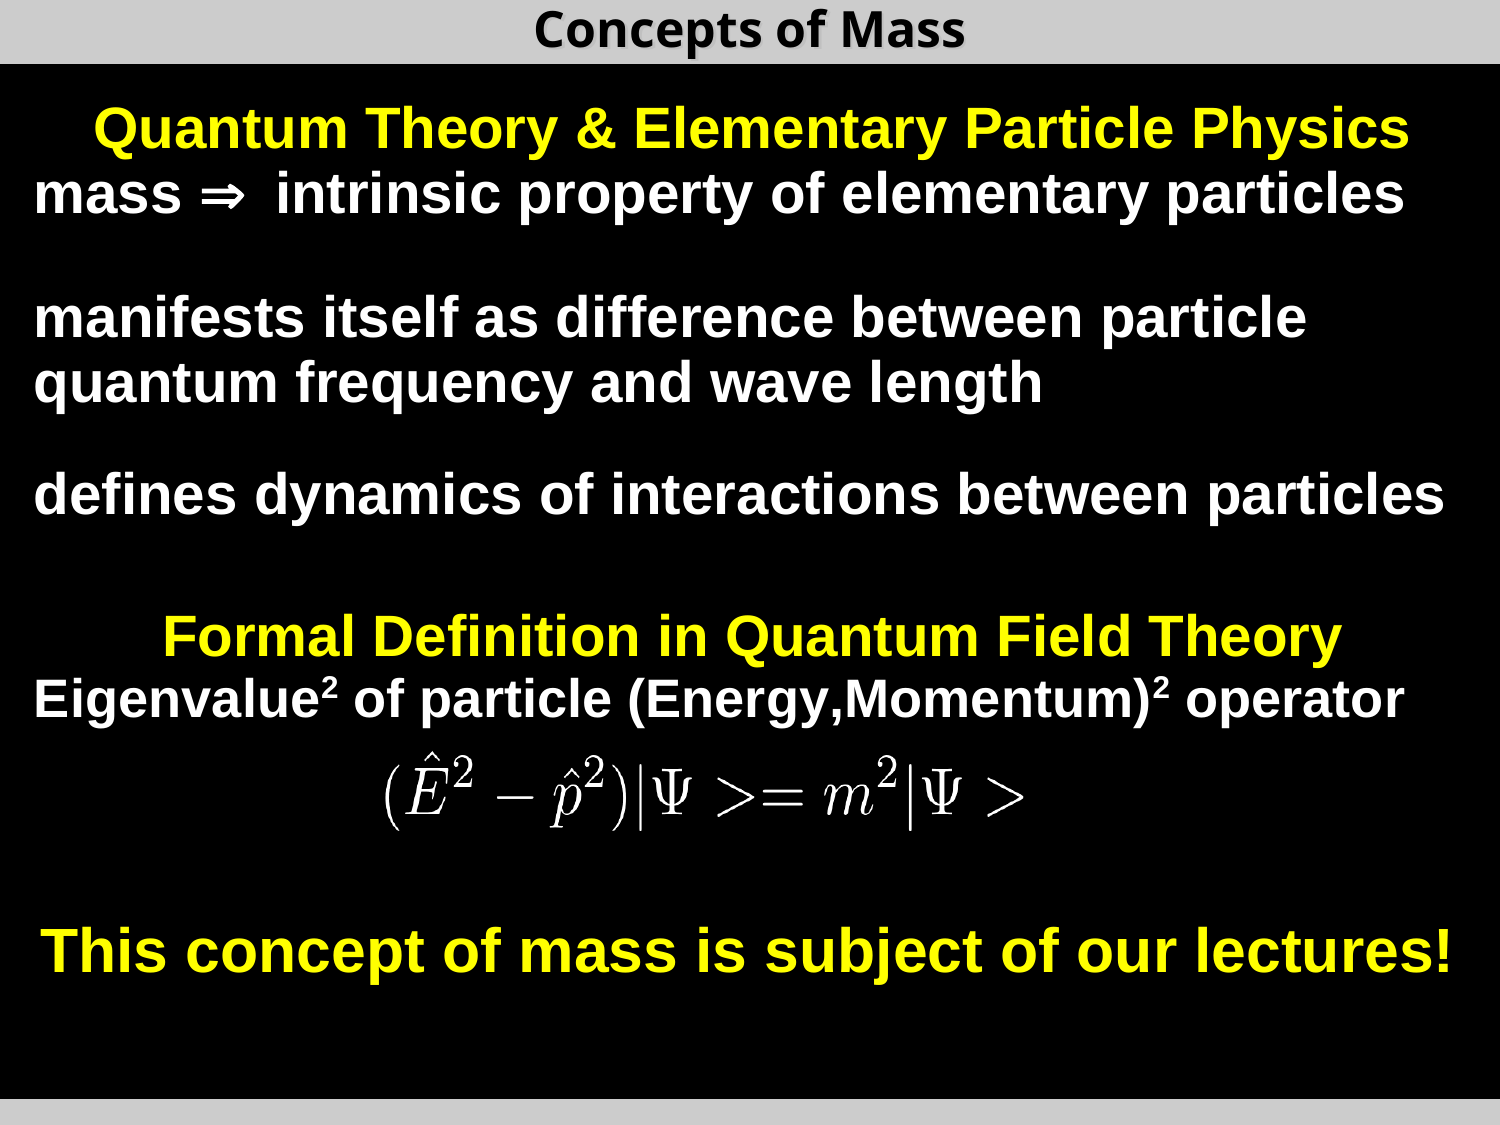

# Concepts of Mass
Quantum Theory & Elementary Particle Physics
mass Þ intrinsic property of elementary particles
manifests itself as difference between particle quantum frequency and wave length
defines dynamics of interactions between particles
Formal Definition in Quantum Field Theory
Eigenvalue2 of particle (Energy,Momentum)2 operator
This concept of mass is subject of our lectures!